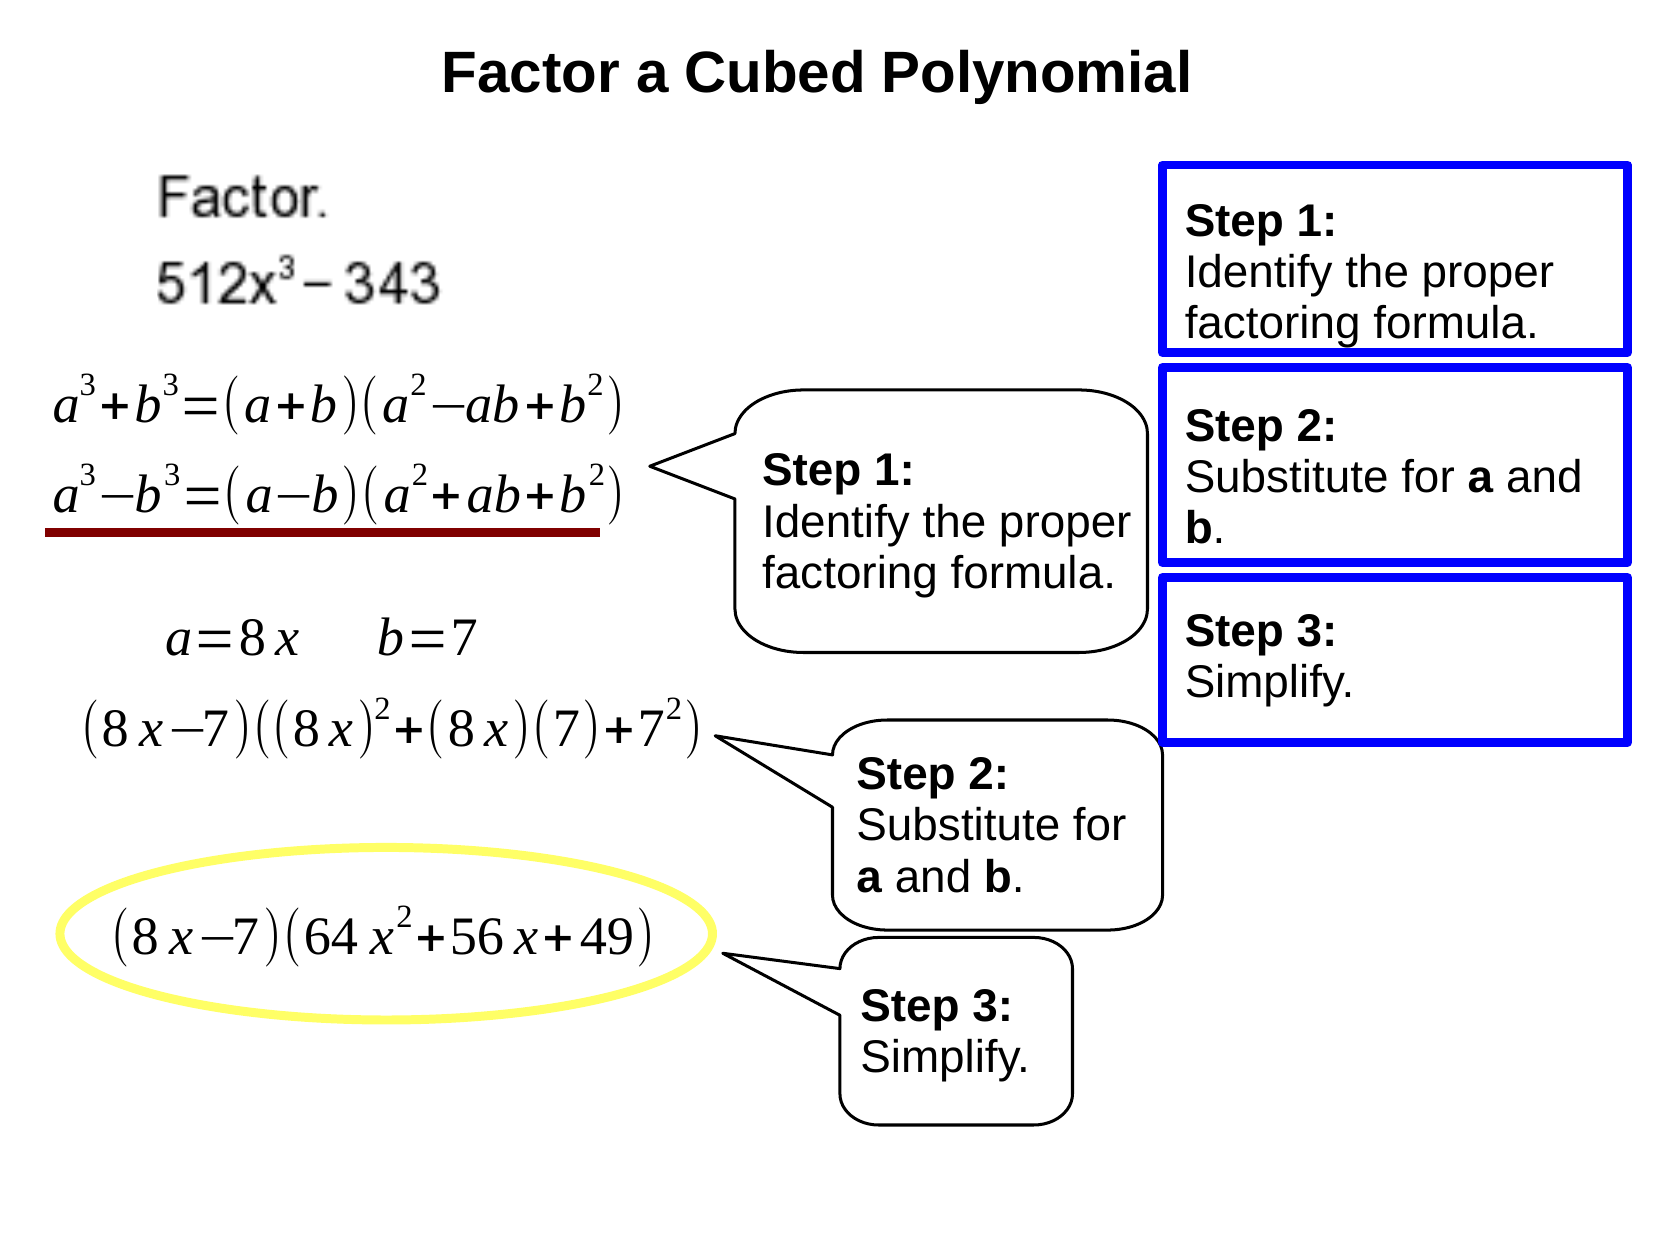

Factor a Cubed Polynomial
Step 1:
Identify the proper factoring formula.
Step 2:
Substitute for a and b.
Step 3:
Simplify.
Step 1:
Identify the proper
factoring formula.
Step 2:
Substitute for
a and b.
Step 3:
Simplify.